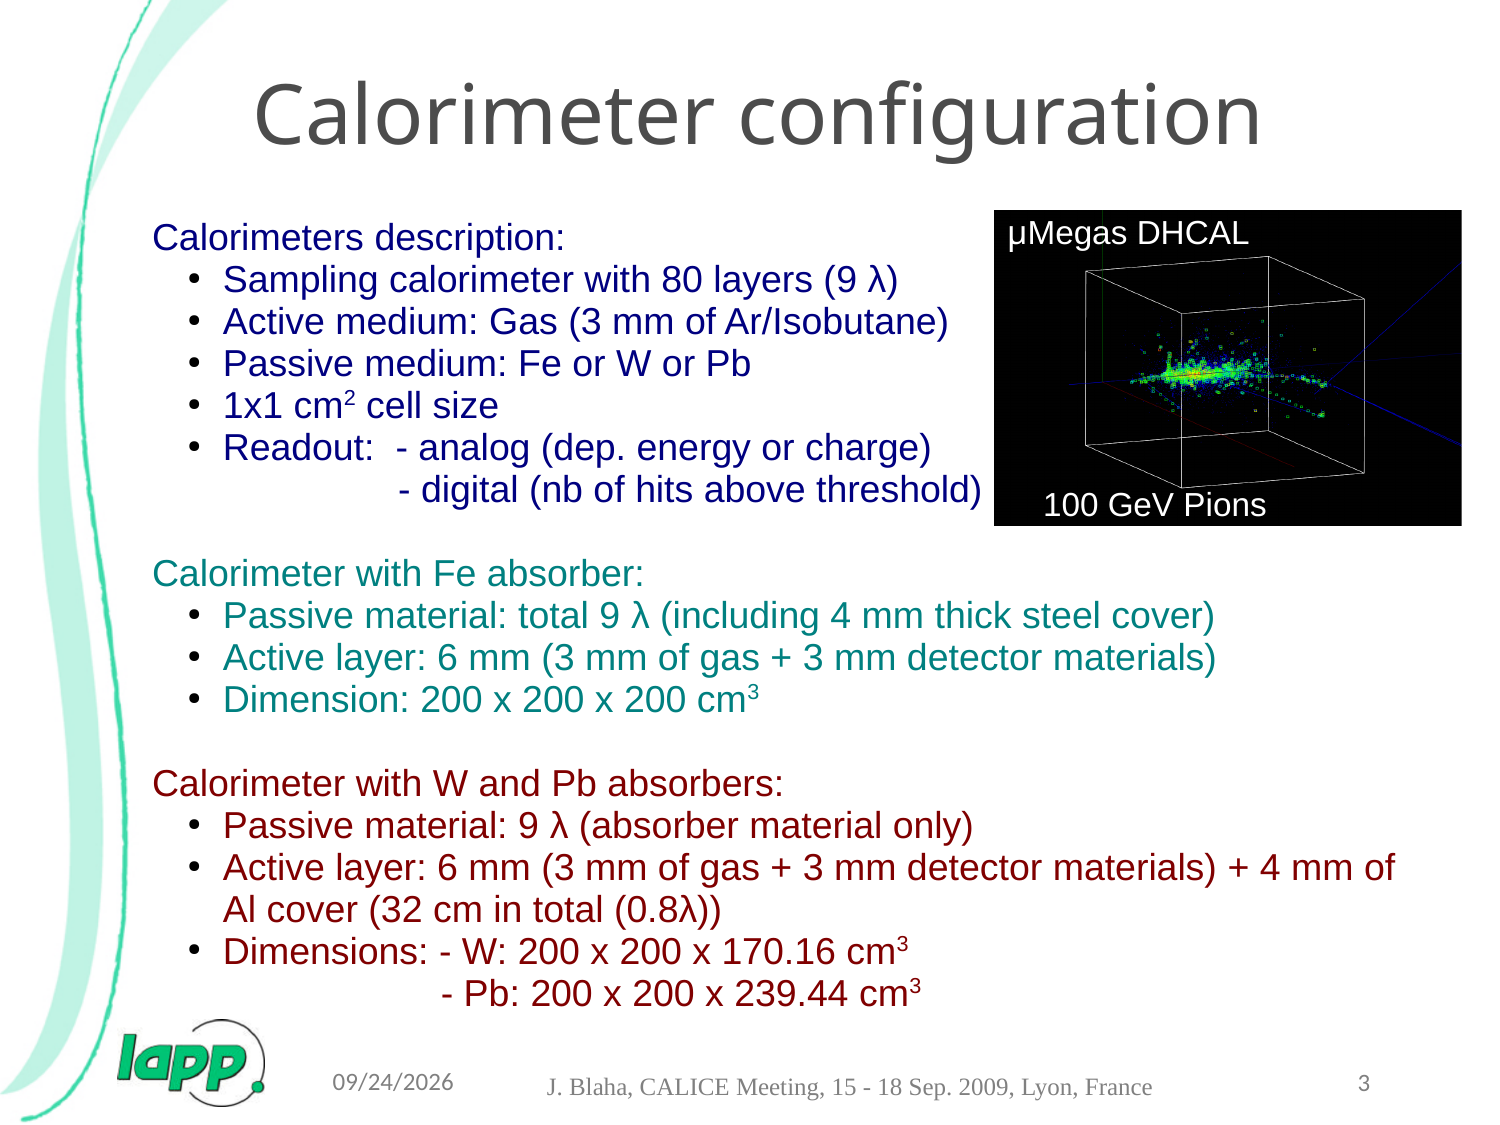

Calorimeter configuration
#
µMegas DHCAL
Calorimeters description:
Sampling calorimeter with 80 layers (9 λ)
Active medium: Gas (3 mm of Ar/Isobutane)
Passive medium: Fe or W or Pb
1x1 cm2 cell size
Readout: - analog (dep. energy or charge)
			 - digital (nb of hits above threshold)
Calorimeter with Fe absorber:
Passive material: total 9 λ (including 4 mm thick steel cover)
Active layer: 6 mm (3 mm of gas + 3 mm detector materials)
Dimension: 200 x 200 x 200 cm3
Calorimeter with W and Pb absorbers:
Passive material: 9 λ (absorber material only)
Active layer: 6 mm (3 mm of gas + 3 mm detector materials) + 4 mm of Al cover (32 cm in total (0.8λ))
Dimensions: - W: 200 x 200 x 170.16 cm3
 - Pb: 200 x 200 x 239.44 cm3
100 GeV Pions
3
J. Blaha, CALICE Meeting, 15 - 18 Sep. 2009, Lyon, France